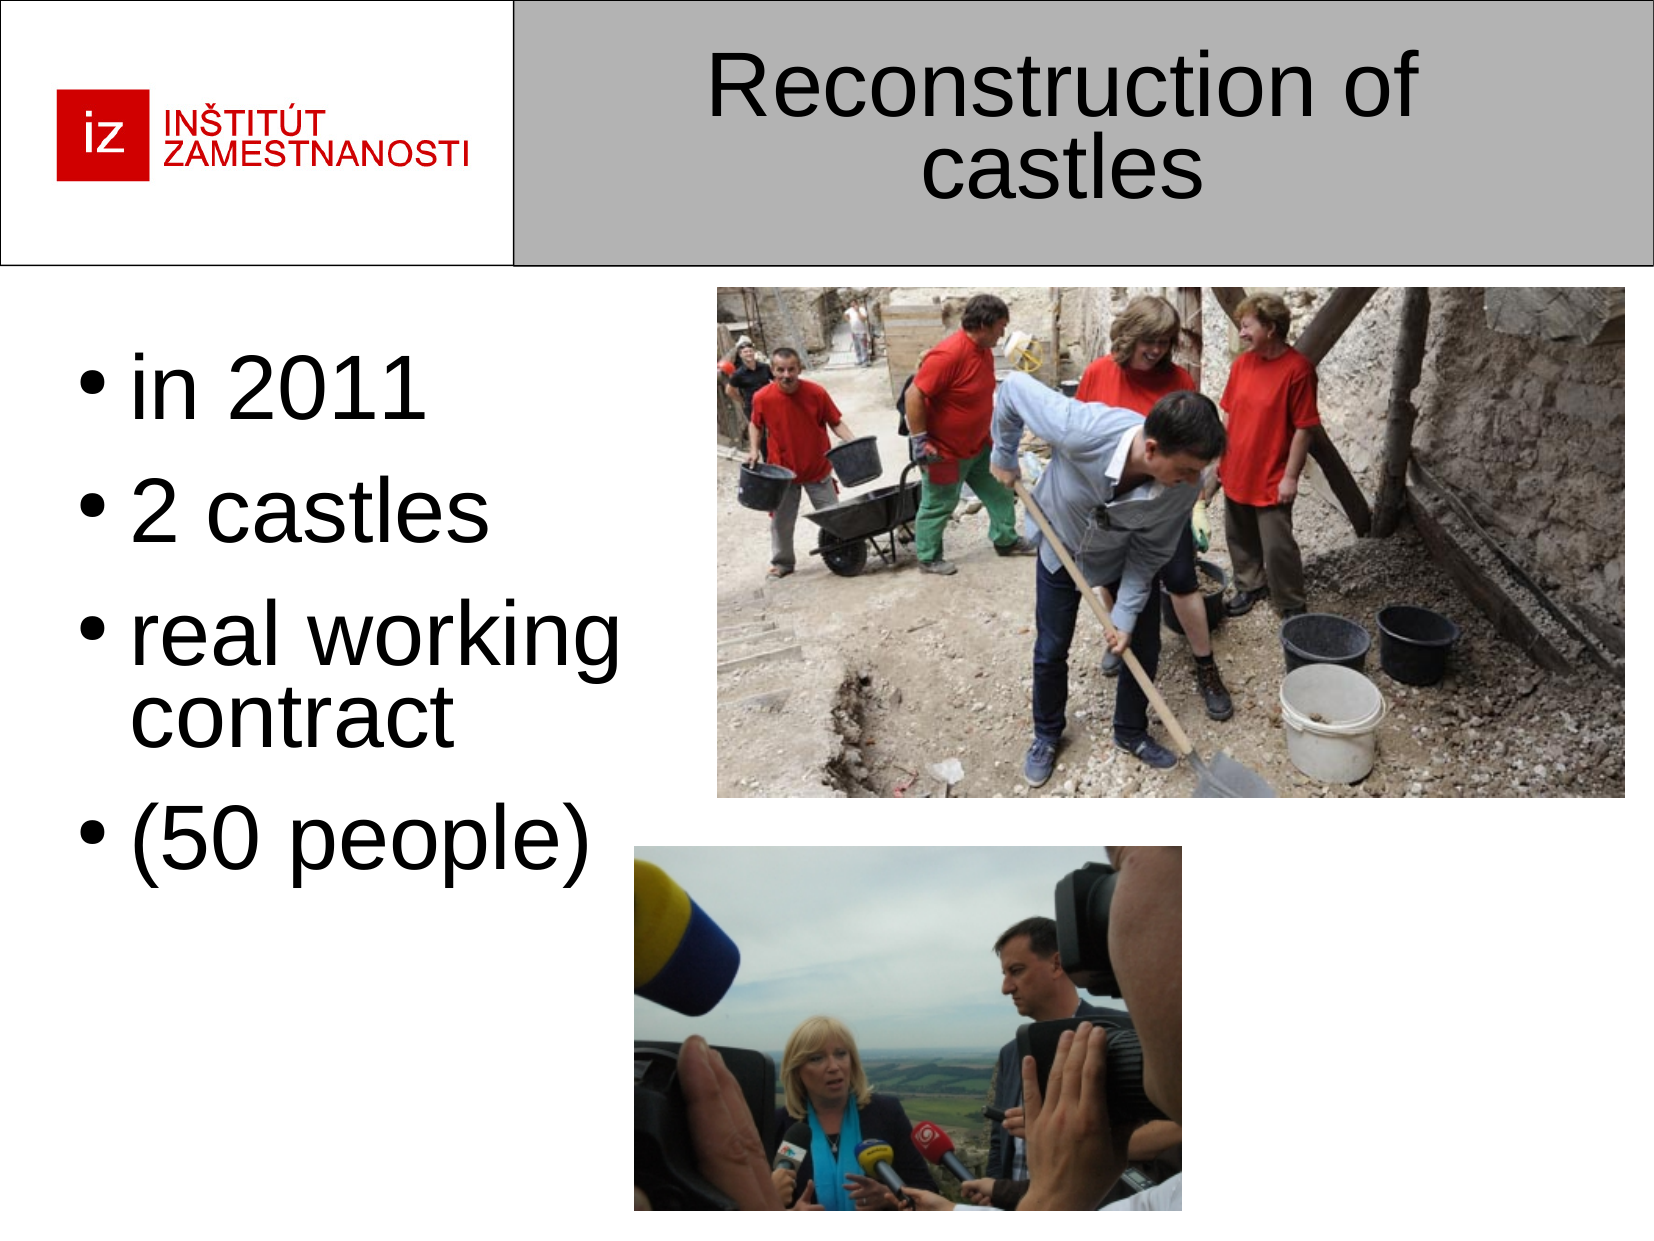

# Reconstruction of castles
in 2011
2 castles
real working contract
(50 people)